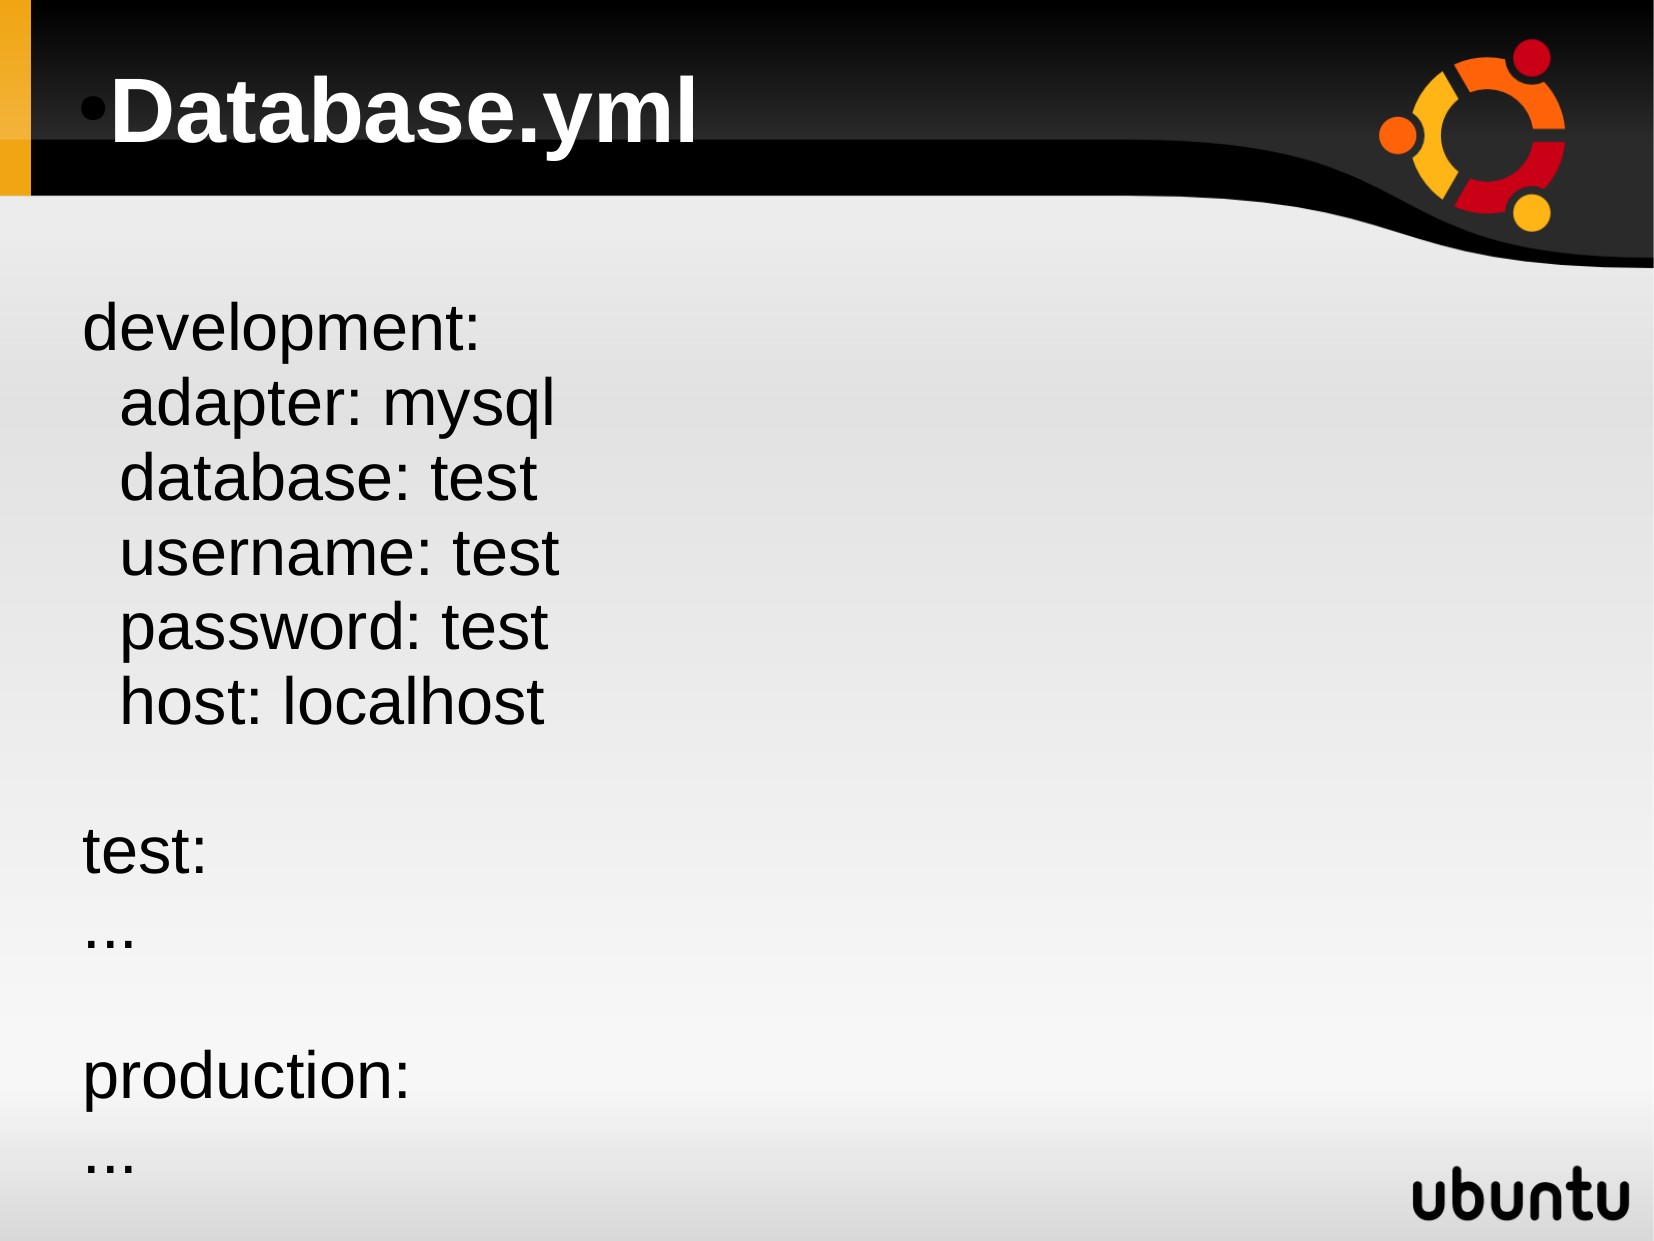

# Database.yml
development:
 adapter: mysql
 database: test
 username: test
 password: test
 host: localhost
test:
...
production:
...